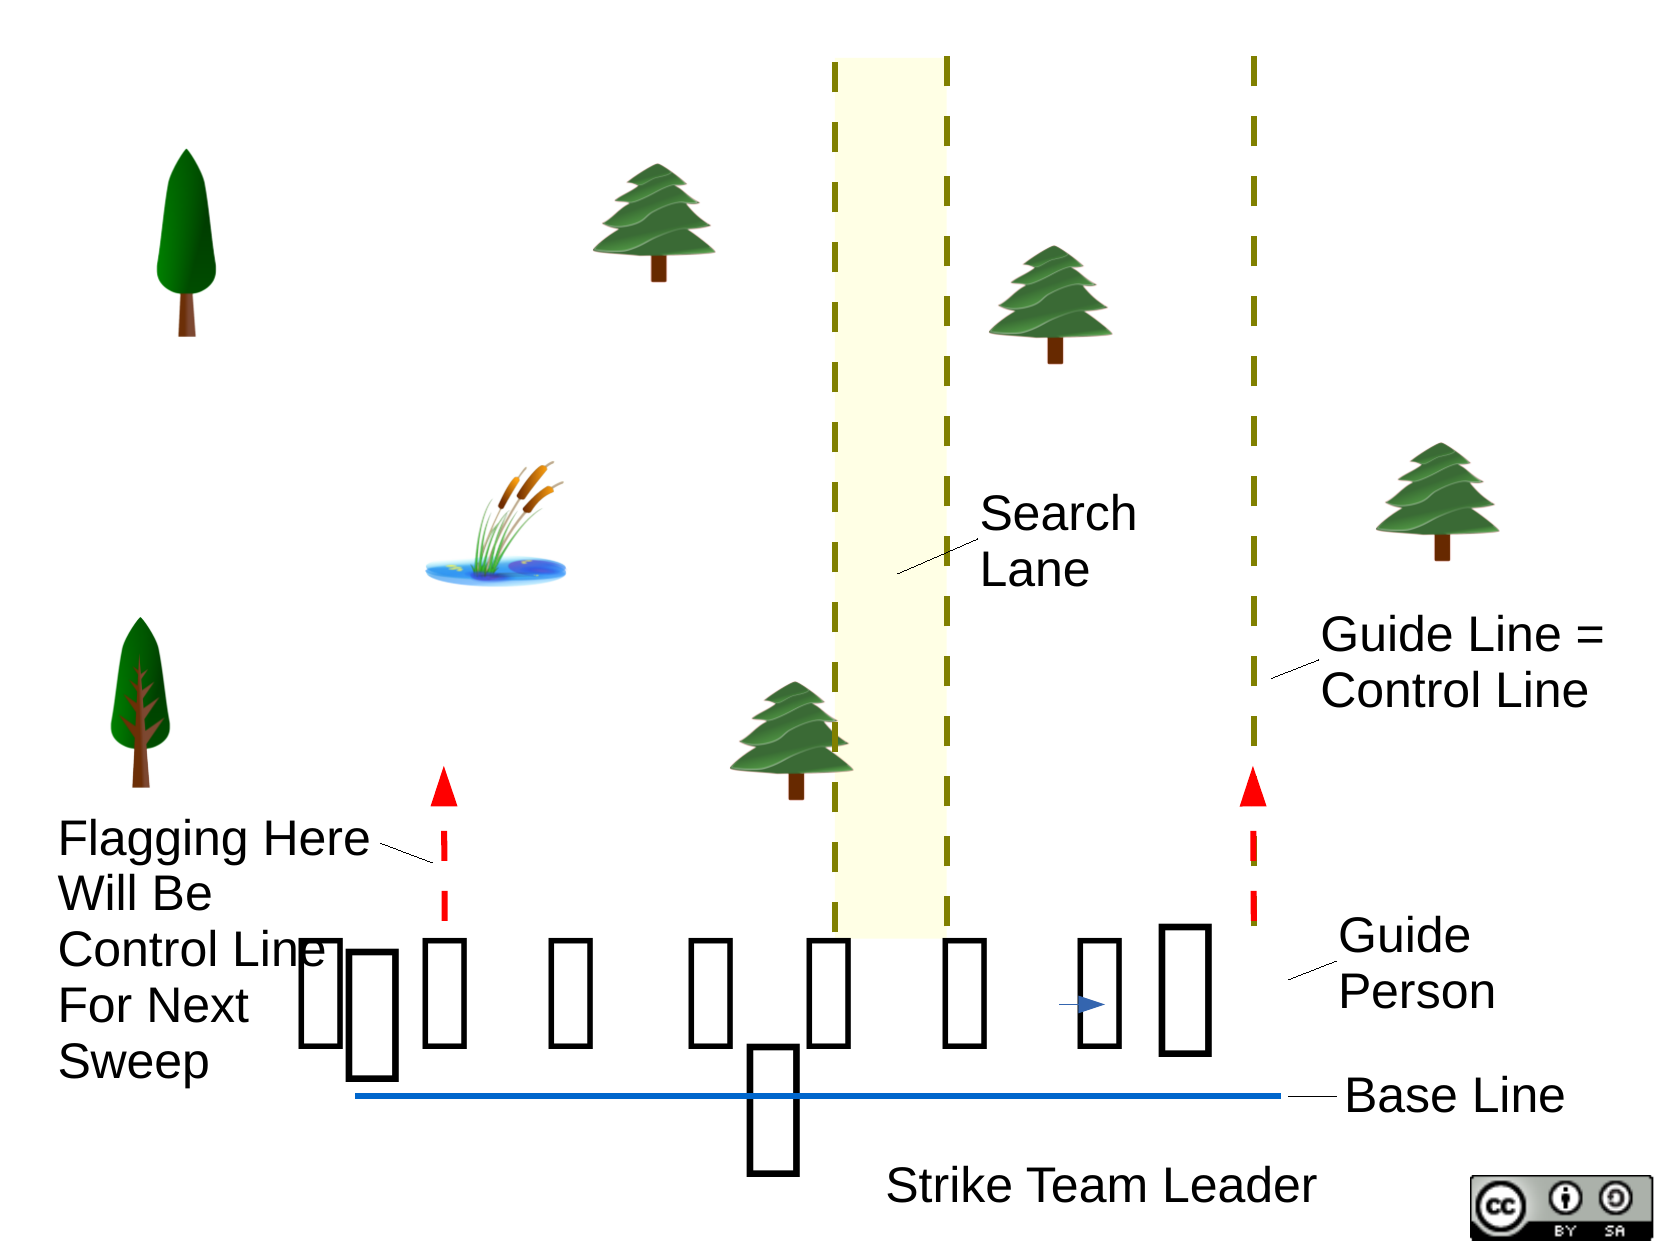

Search
Lane
Guide Line =
Control Line
Flagging Here
Will Be
Control Line
For Next
Sweep
Guide
Person










Base Line
Strike Team Leader